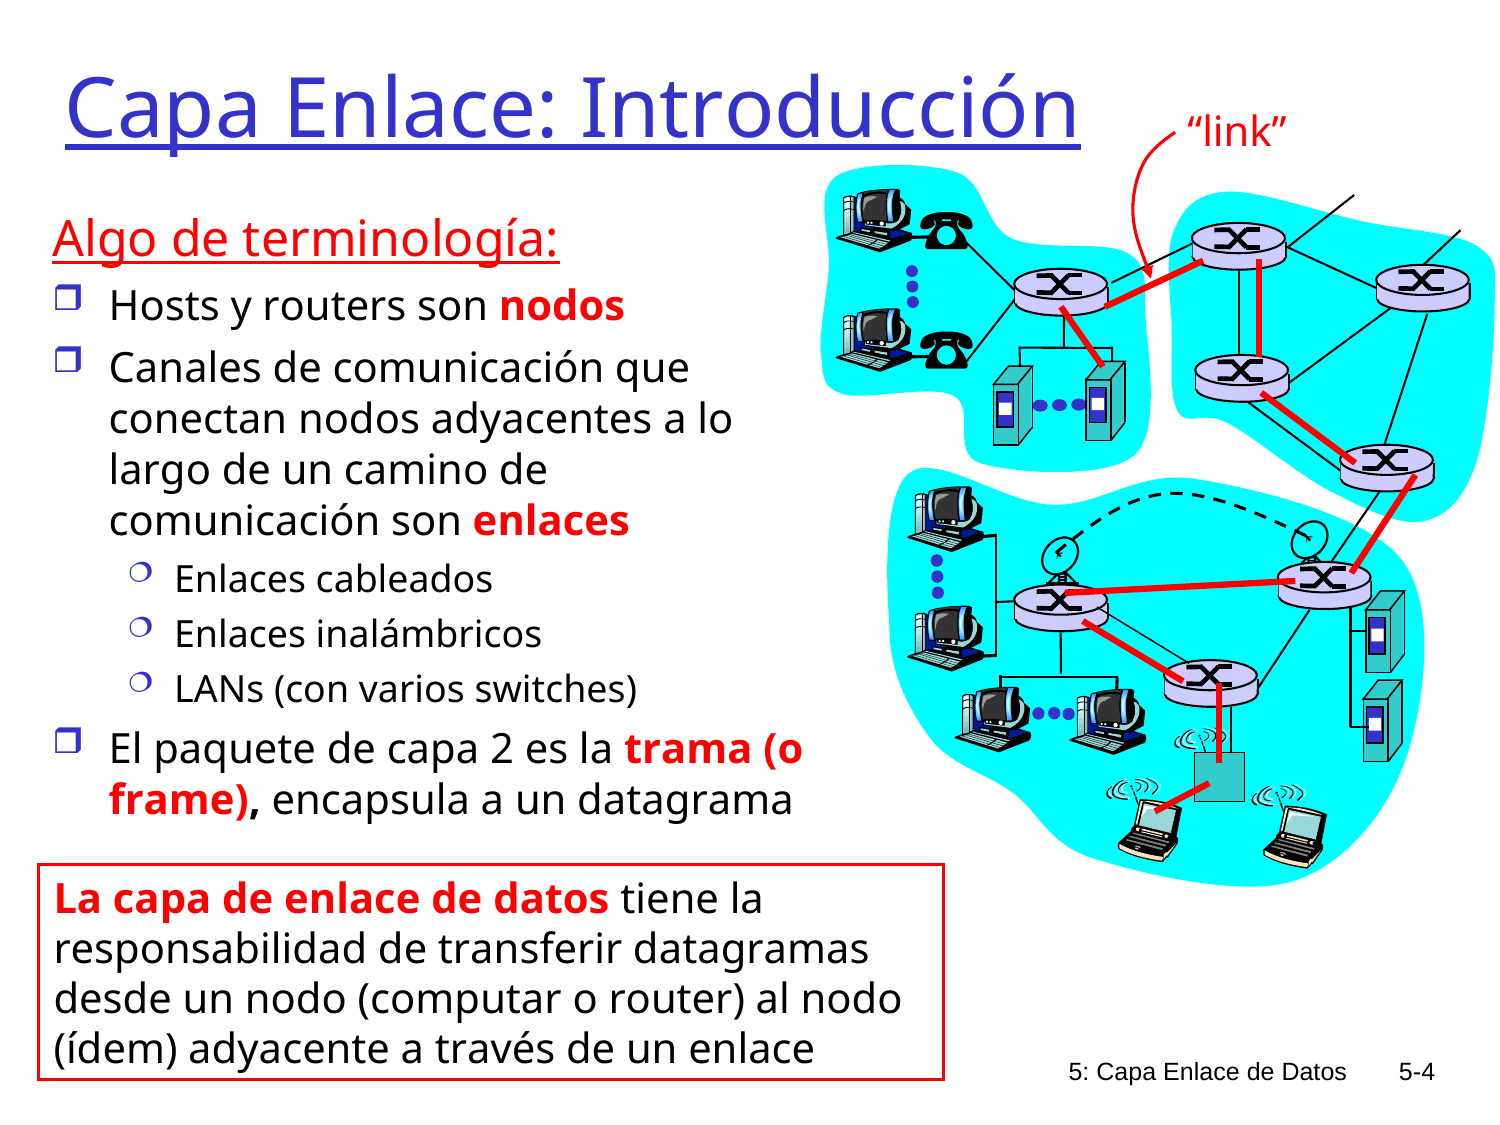

# Capa Enlace: Introducción
“link”
Algo de terminología:
Hosts y routers son nodos
Canales de comunicación que conectan nodos adyacentes a lo largo de un camino de comunicación son enlaces
Enlaces cableados
Enlaces inalámbricos
LANs (con varios switches)
El paquete de capa 2 es la trama (o frame), encapsula a un datagrama
La capa de enlace de datos tiene la responsabilidad de transferir datagramas desde un nodo (computar o router) al nodo (ídem) adyacente a través de un enlace
4